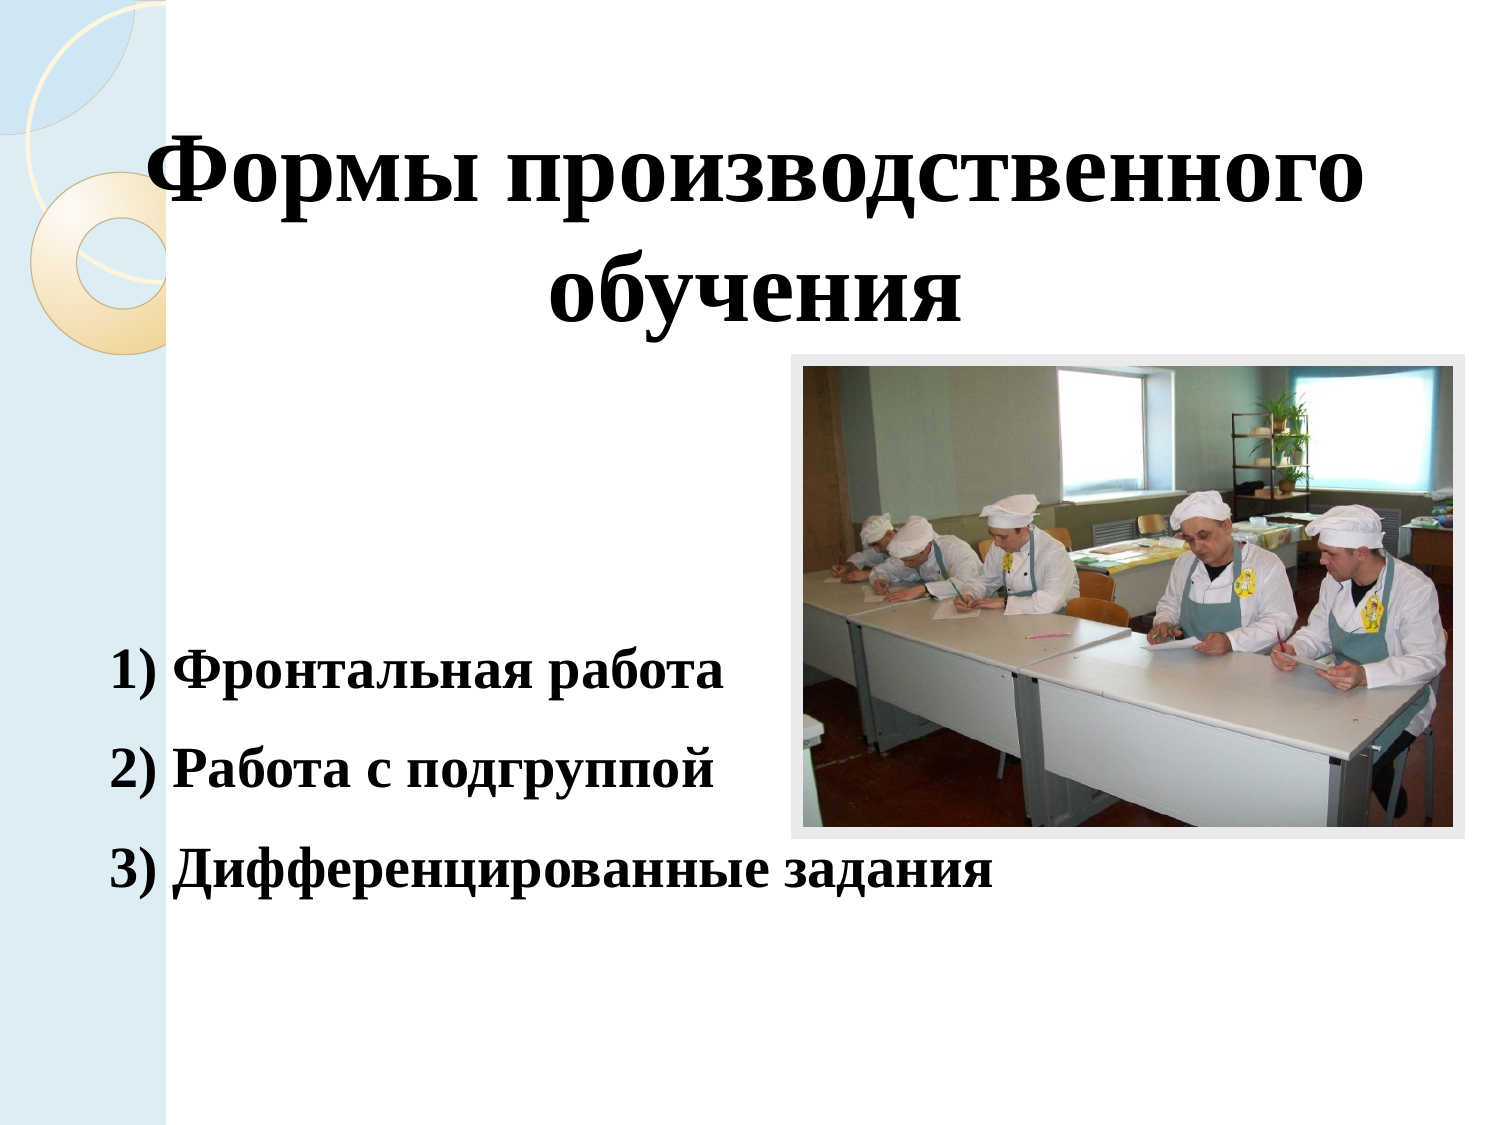

# Формы производственного обучения
1) Фронтальная работа
2) Работа с подгруппой
3) Дифференцированные задания